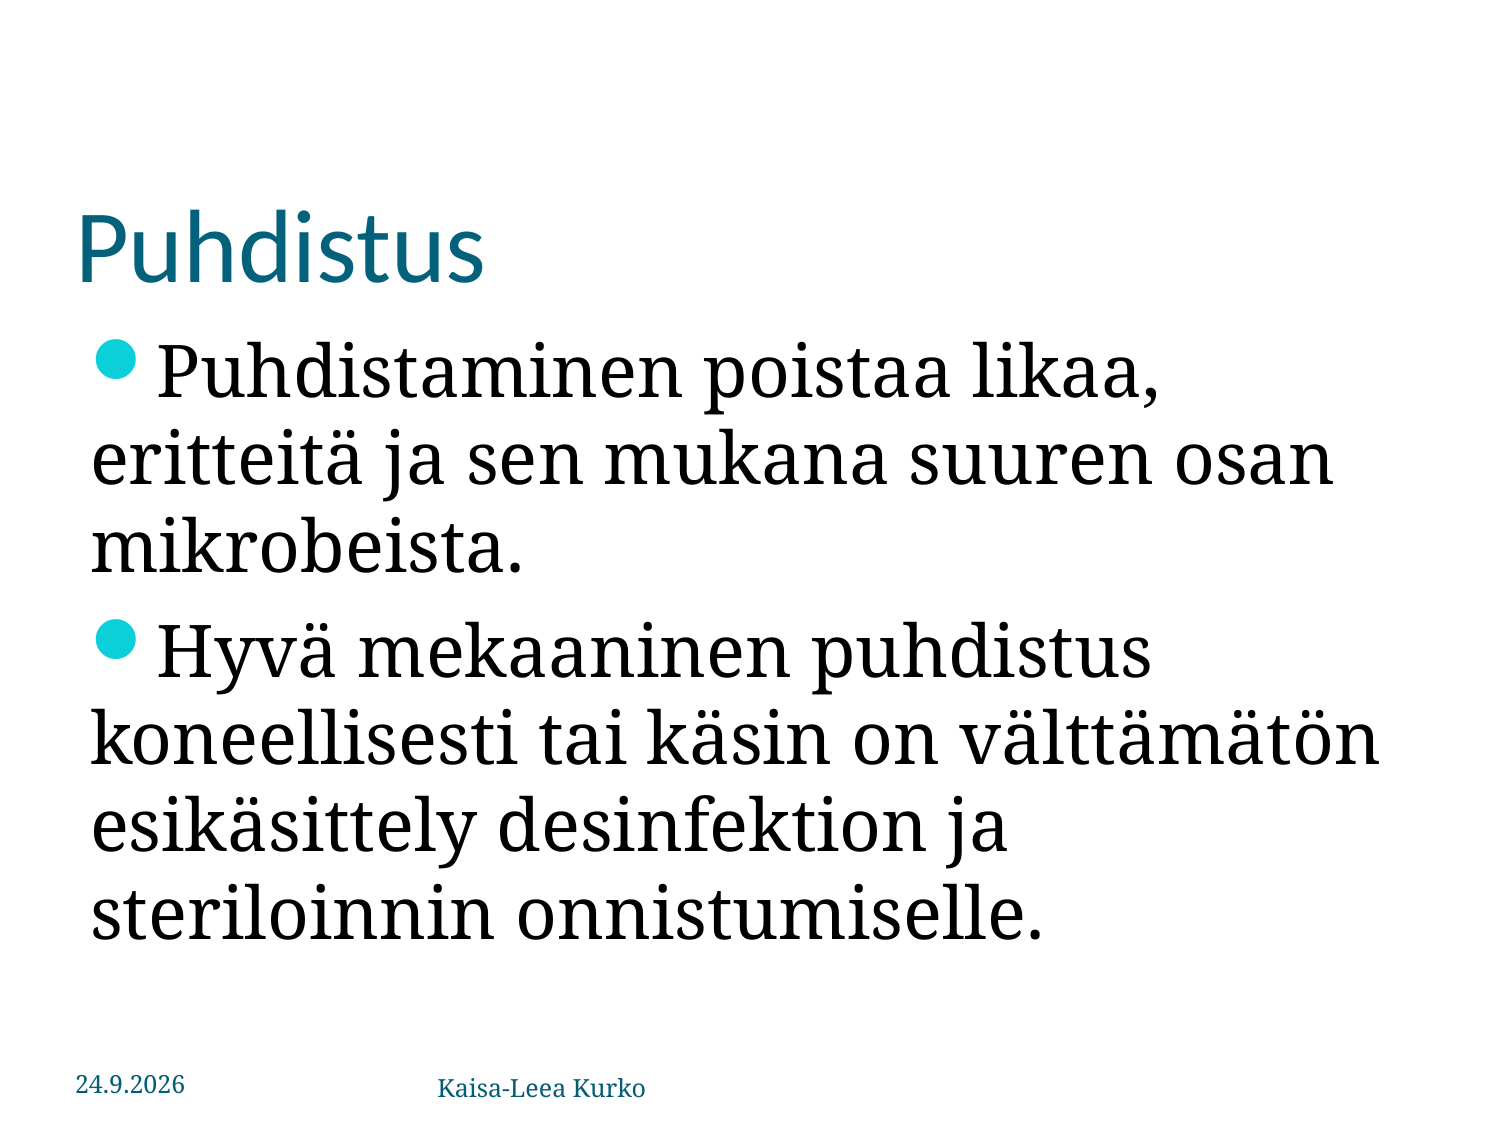

# Puhdistus
Puhdistaminen poistaa likaa, eritteitä ja sen mukana suuren osan mikrobeista.
Hyvä mekaaninen puhdistus koneellisesti tai käsin on välttämätön esikäsittely desinfektion ja steriloinnin onnistumiselle.
Kaisa-Leea Kurko